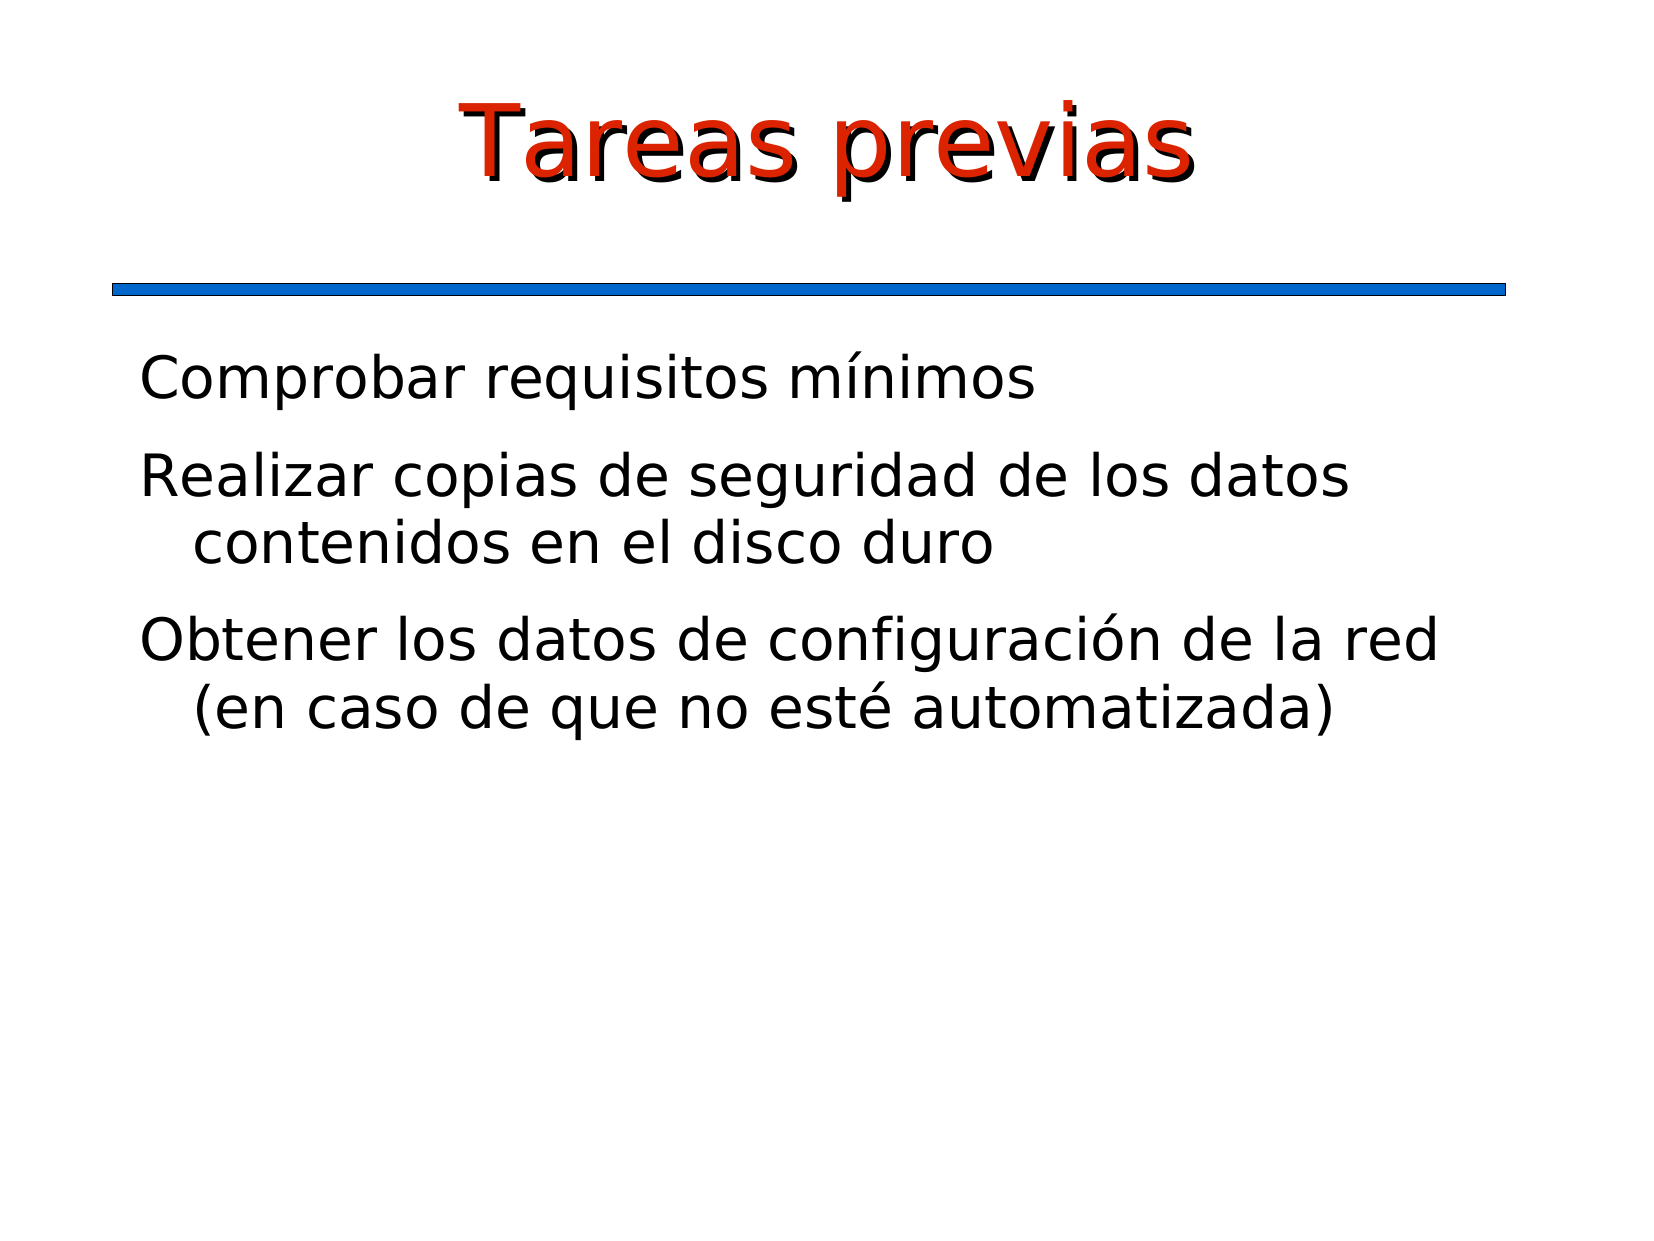

# Tareas previas
Comprobar requisitos mínimos
Realizar copias de seguridad de los datos contenidos en el disco duro
Obtener los datos de configuración de la red (en caso de que no esté automatizada)